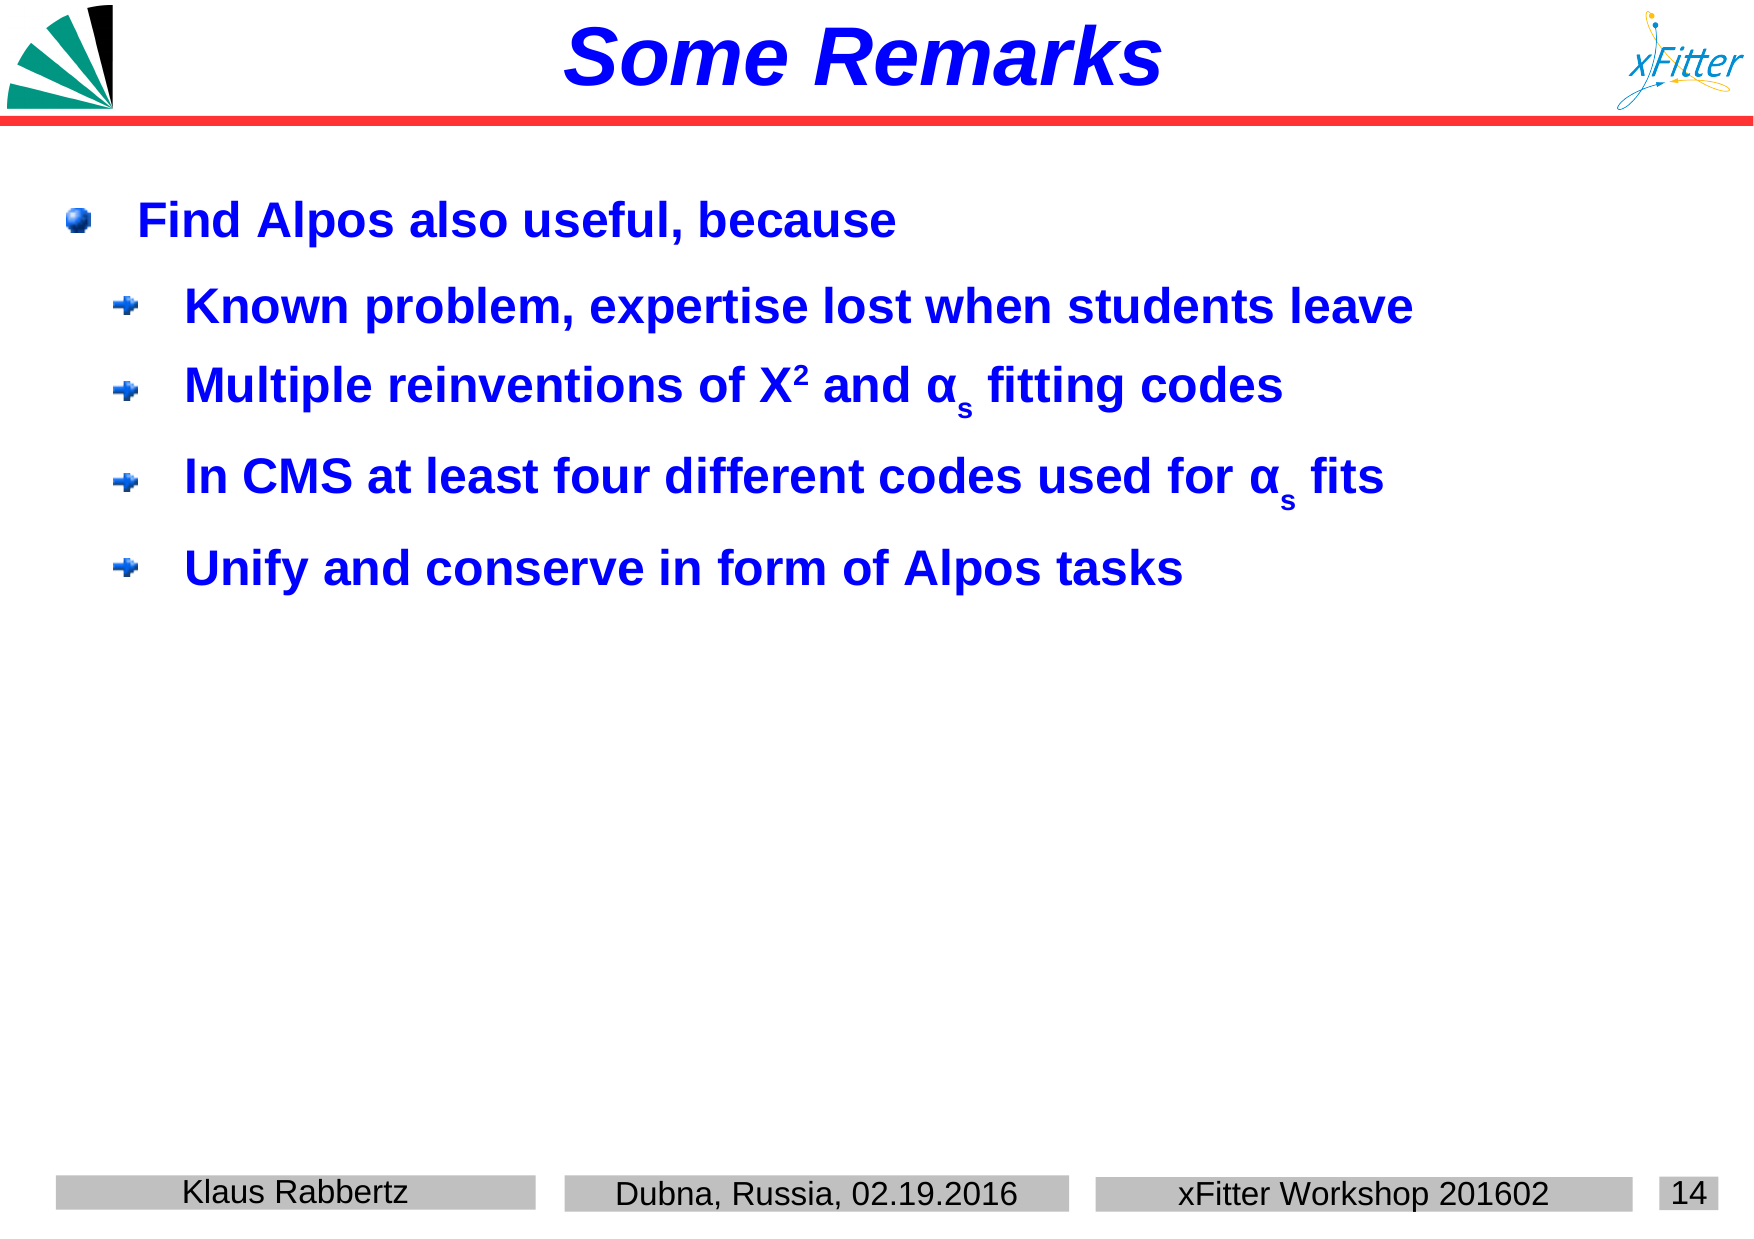

# Some Remarks
Find Alpos also useful, because
Known problem, expertise lost when students leave
Multiple reinventions of Χ2 and αs fitting codes
In CMS at least four different codes used for αs fits
Unify and conserve in form of Alpos tasks